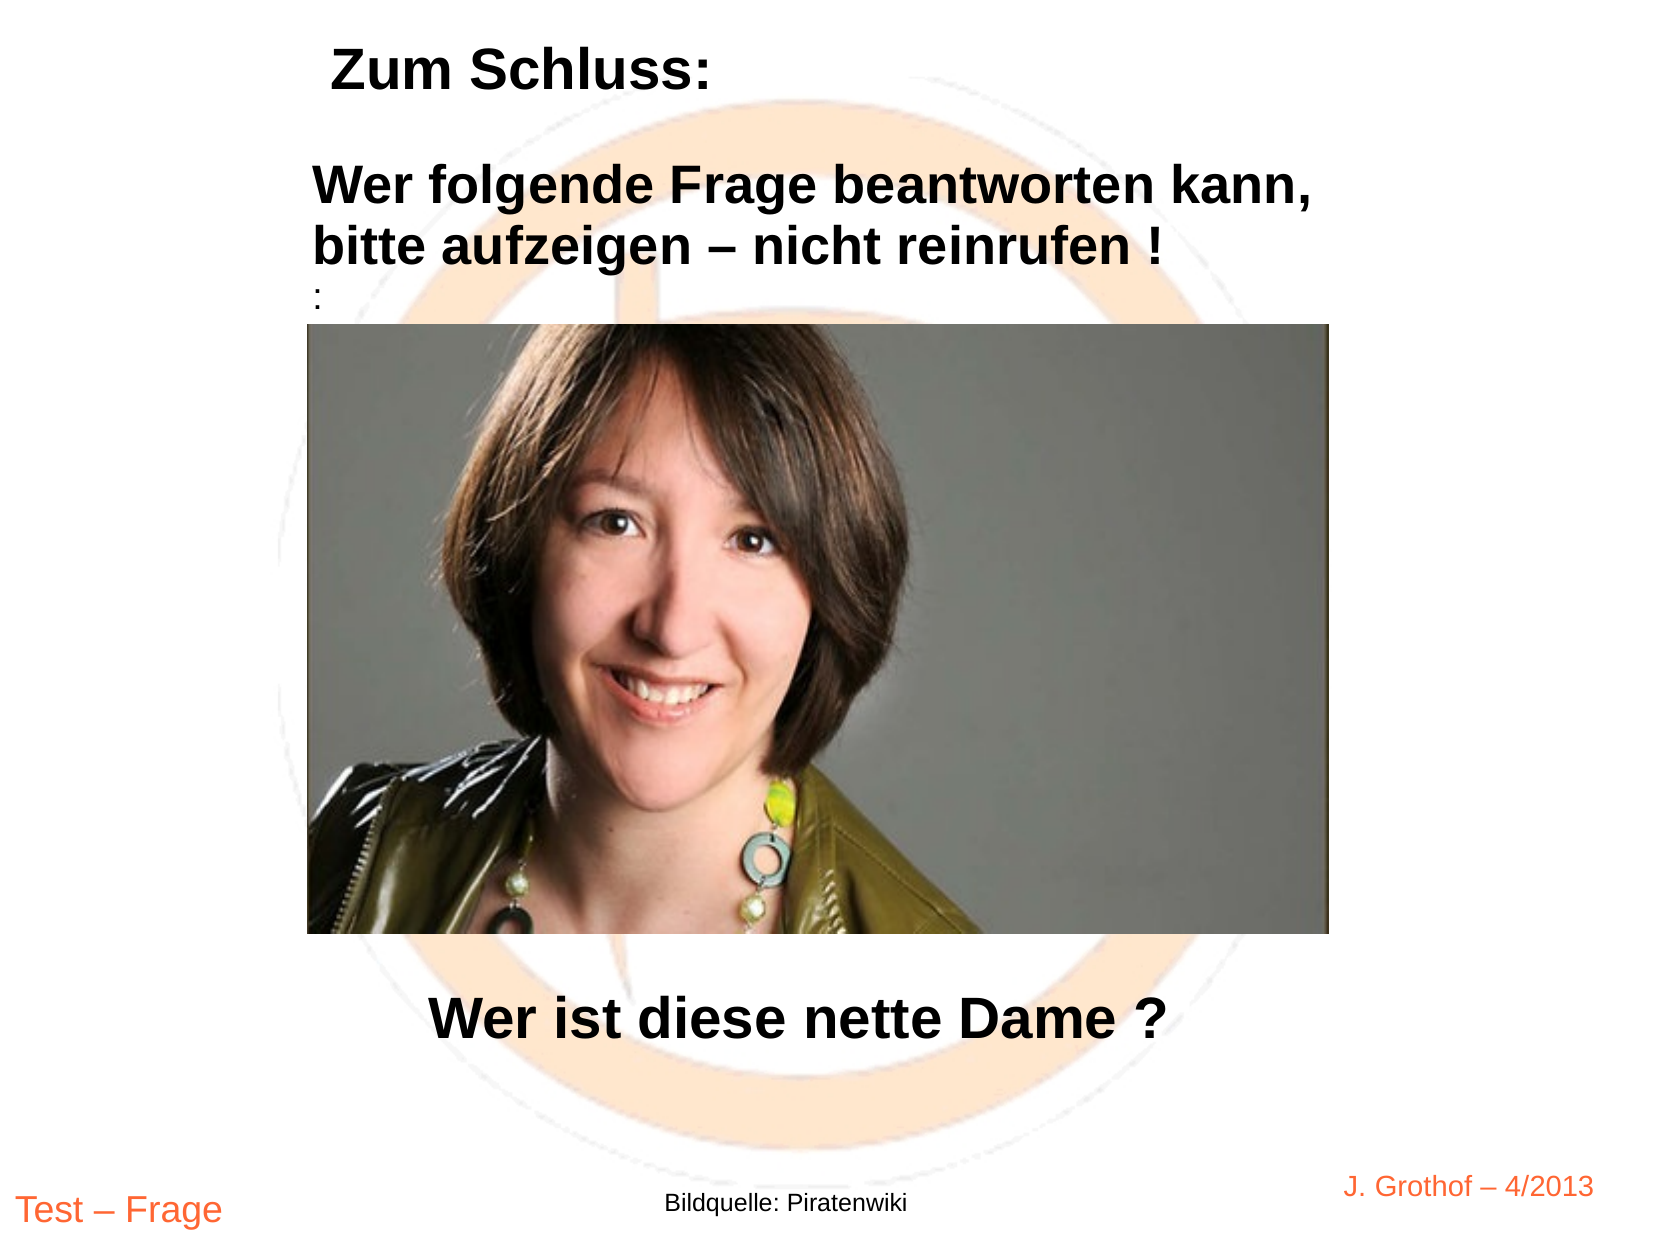

Zum Schluss:
Wer folgende Frage beantworten kann,
bitte aufzeigen – nicht reinrufen !
:
Wer ist diese nette Dame ?
Test – Frage
Bildquelle: Piratenwiki